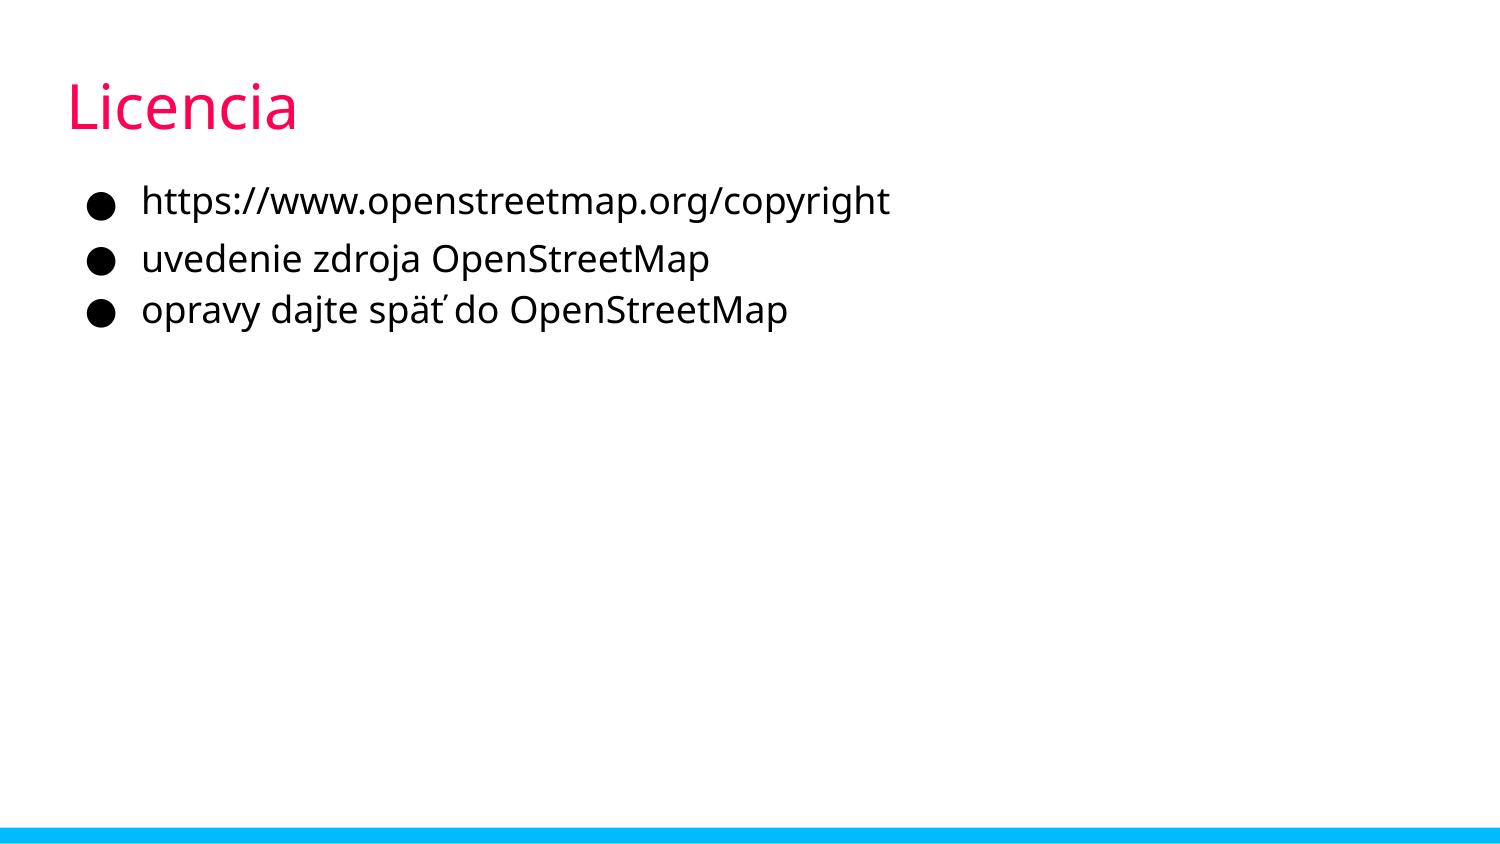

# Licencia
https://www.openstreetmap.org/copyright
uvedenie zdroja OpenStreetMap
opravy dajte späť do OpenStreetMap